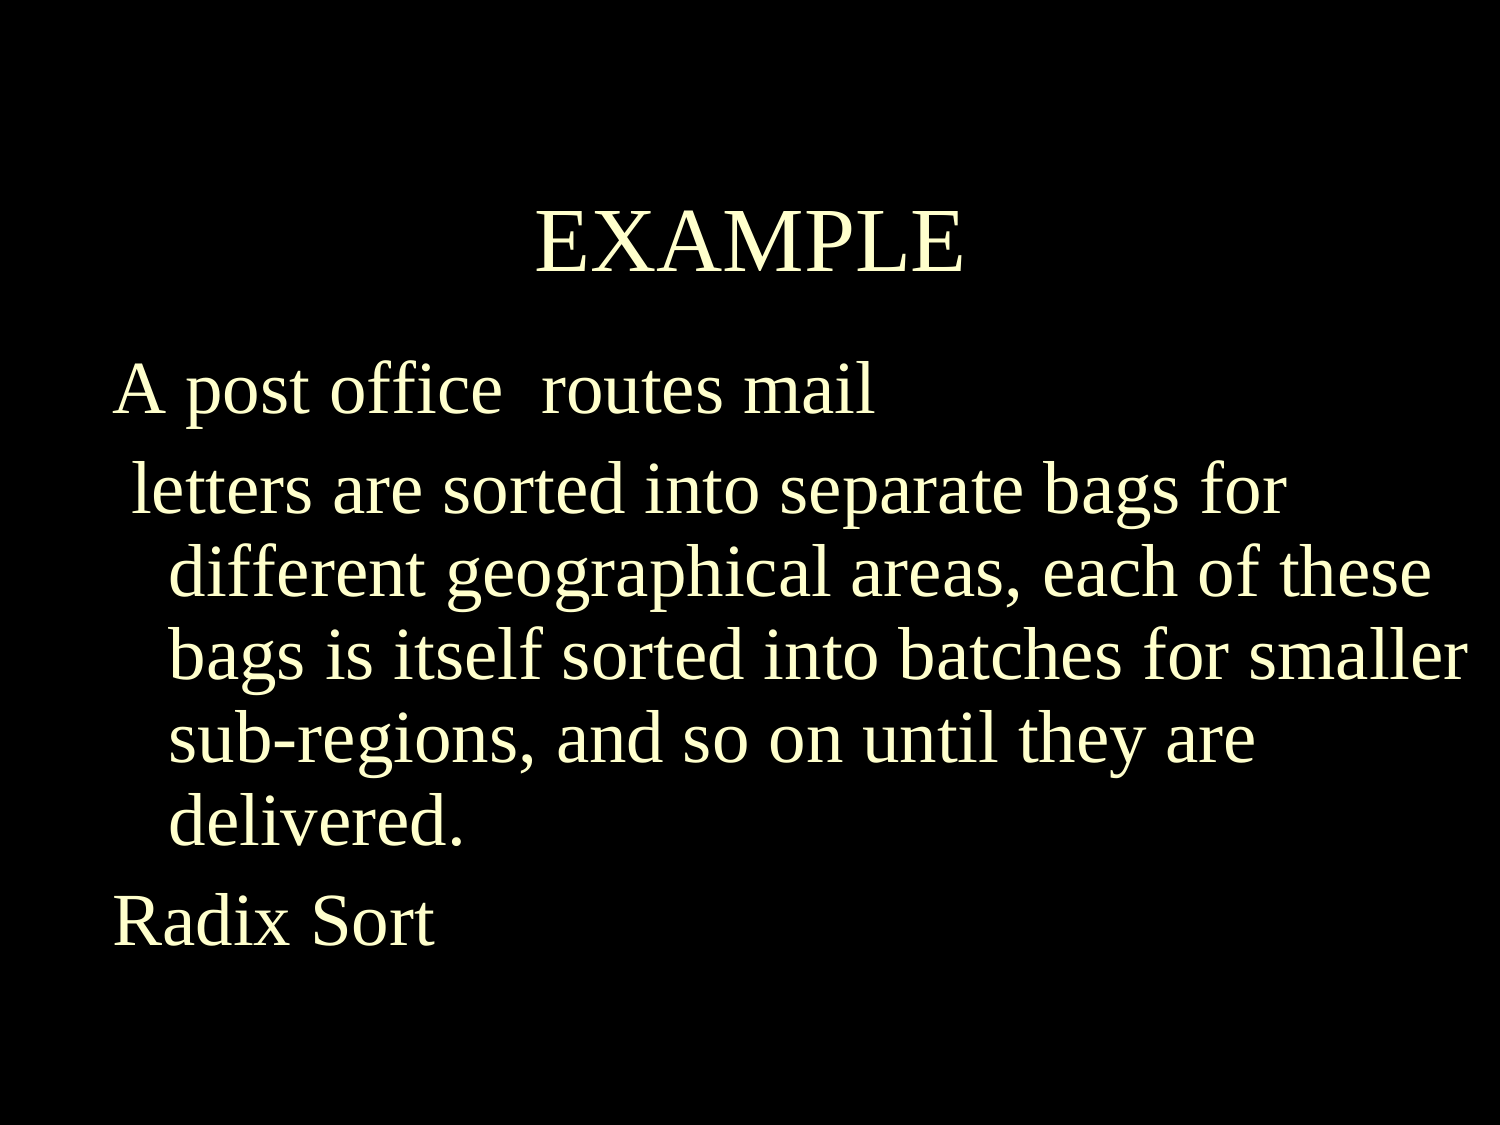

# EXAMPLE
A post office routes mail
 letters are sorted into separate bags for different geographical areas, each of these bags is itself sorted into batches for smaller sub-regions, and so on until they are delivered.
Radix Sort